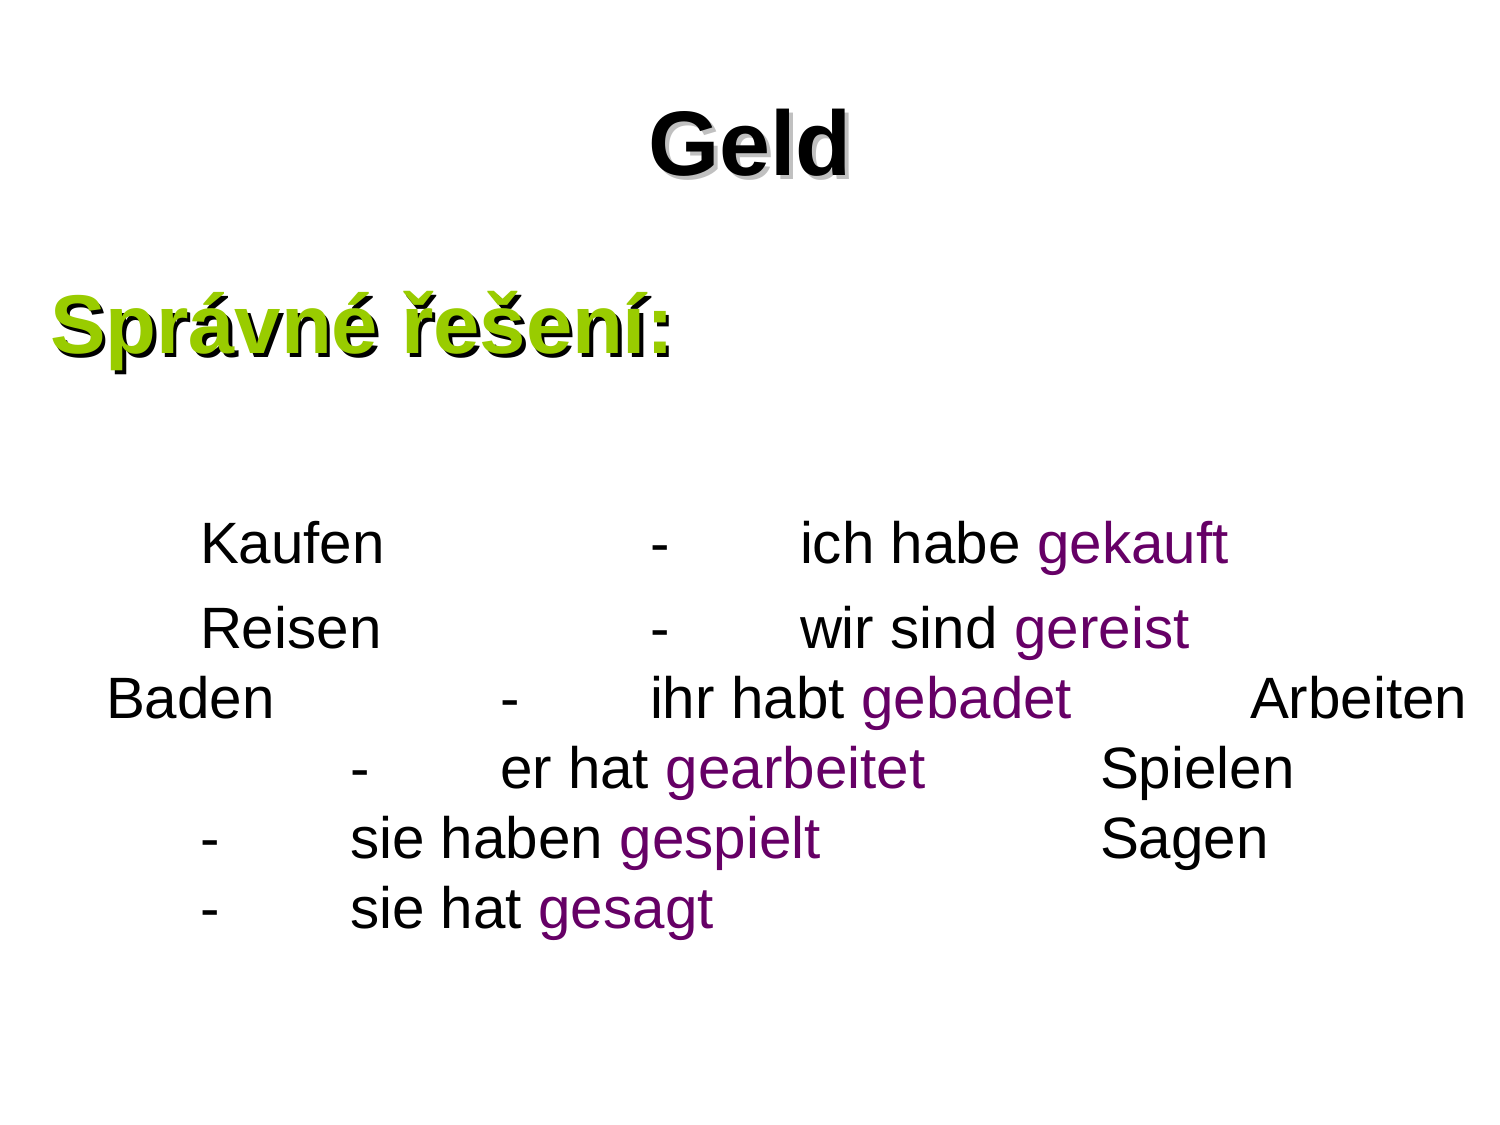

# Geld
Správné řešení:
		Kaufen		-	ich habe gekauft
		Reisen		- 	wir sind gereist 		Baden 		-	ihr habt gebadet 		Arbeiten 		-	er hat gearbeitet 		Spielen 		-	sie haben gespielt 		Sagen 		-	sie hat gesagt